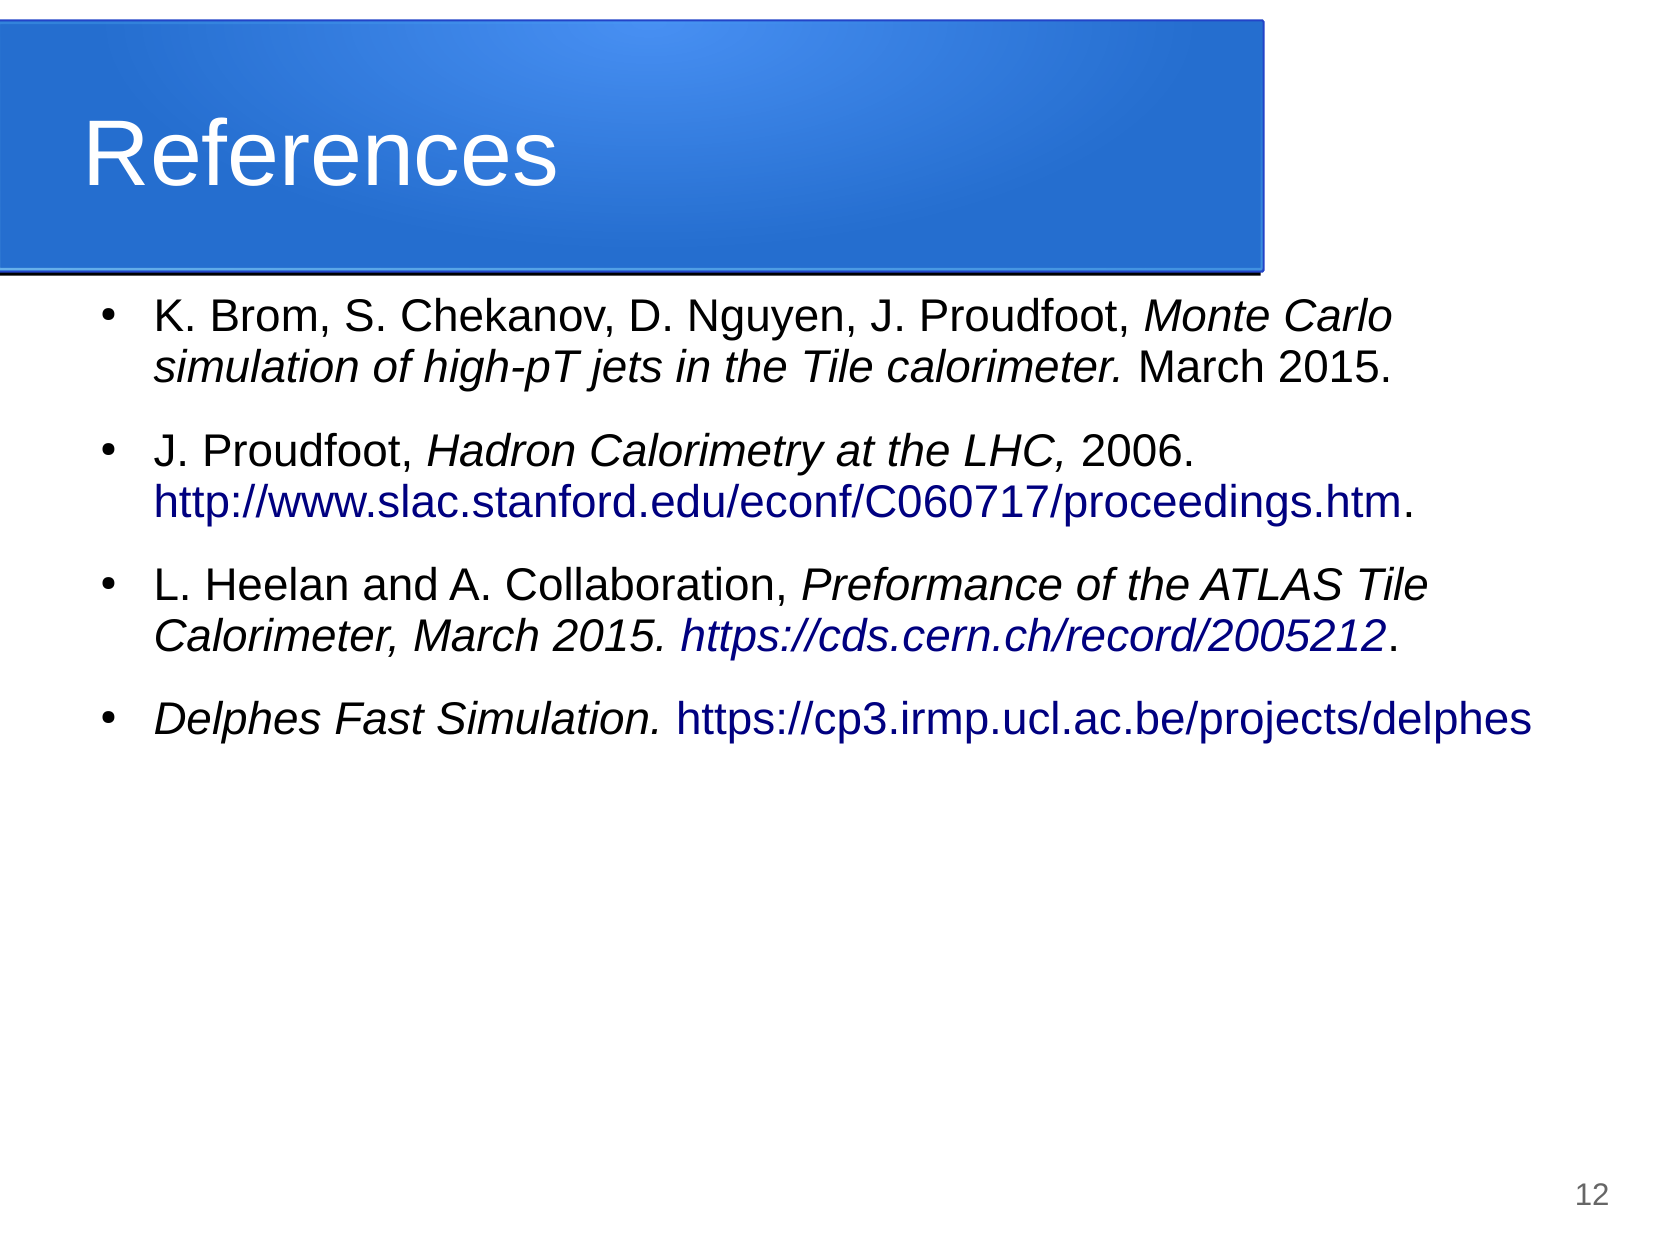

# References
K. Brom, S. Chekanov, D. Nguyen, J. Proudfoot, Monte Carlo simulation of high-pT jets in the Tile calorimeter. March 2015.
J. Proudfoot, Hadron Calorimetry at the LHC, 2006. http://www.slac.stanford.edu/econf/C060717/proceedings.htm.
L. Heelan and A. Collaboration, Preformance of the ATLAS Tile Calorimeter, March 2015. https://cds.cern.ch/record/2005212.
Delphes Fast Simulation. https://cp3.irmp.ucl.ac.be/projects/delphes